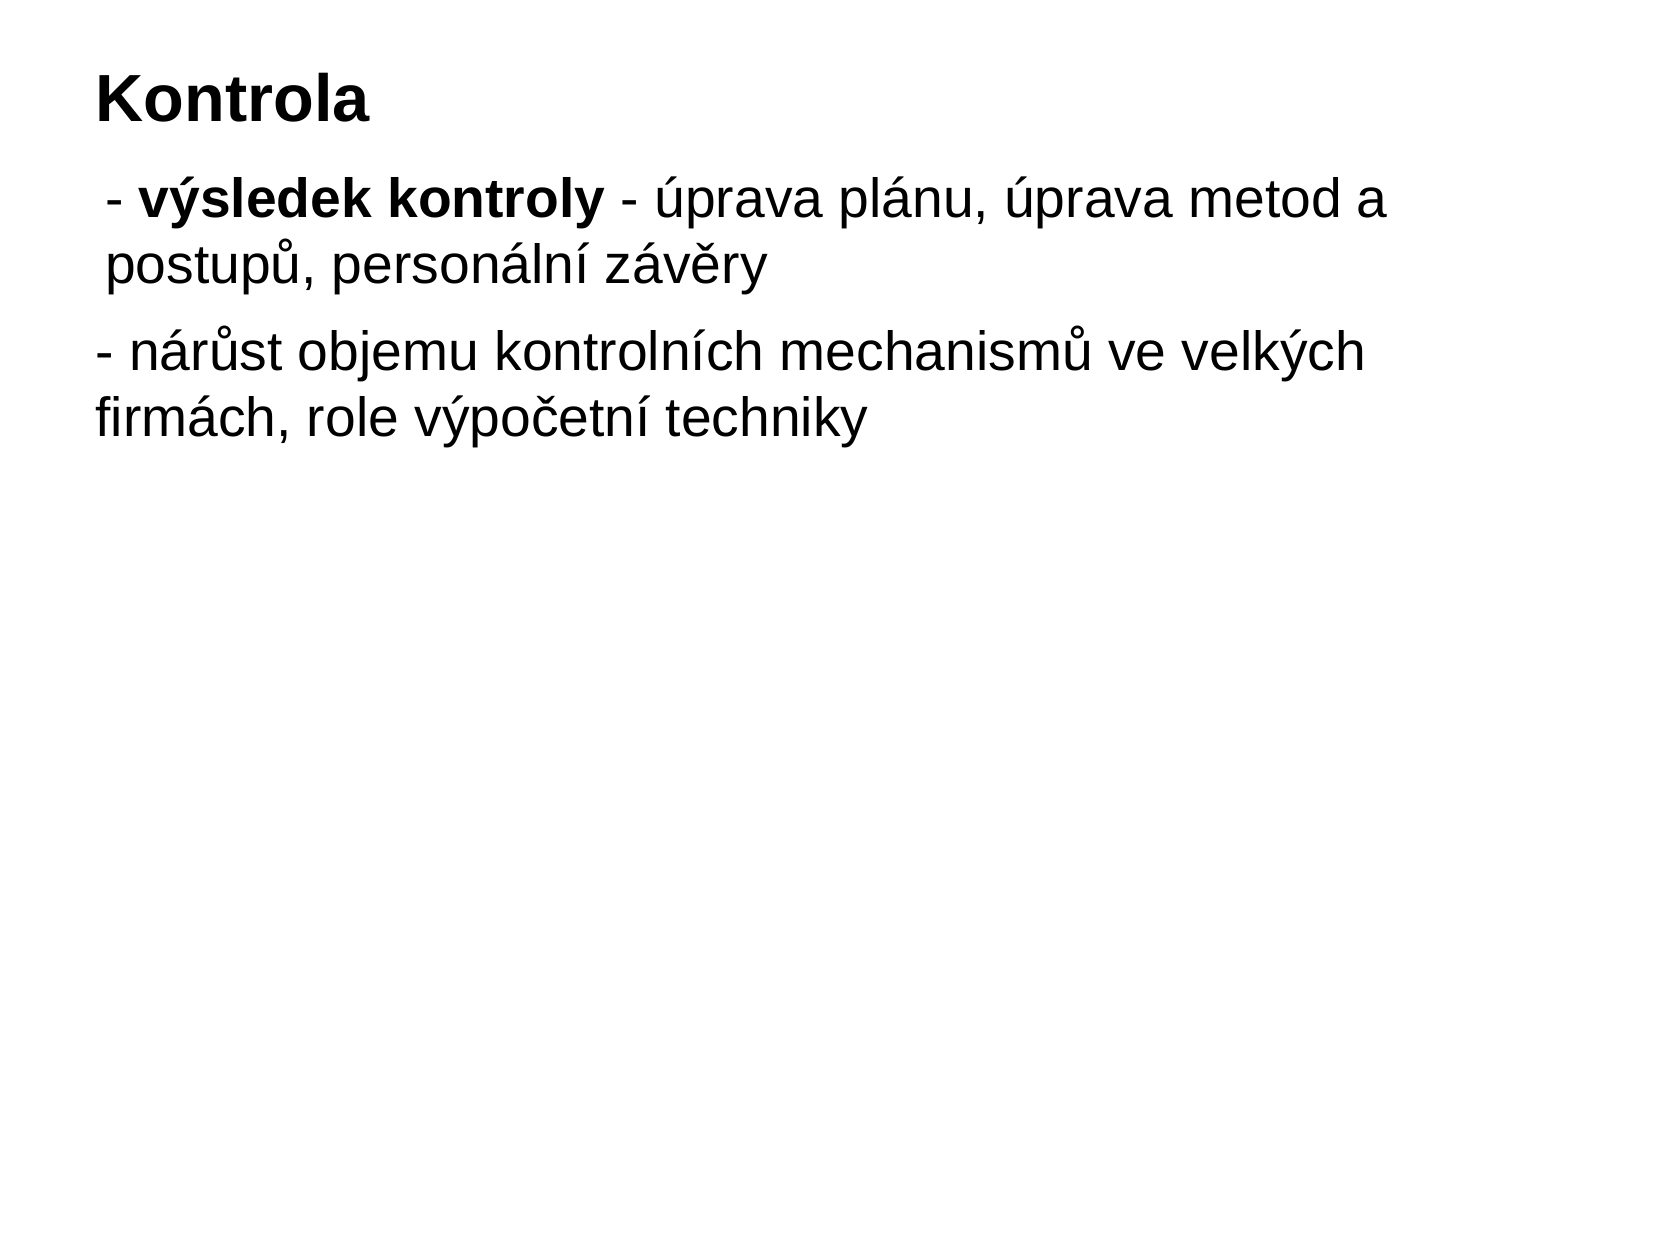

Kontrola
- výsledek kontroly - úprava plánu, úprava metod a postupů, personální závěry
- nárůst objemu kontrolních mechanismů ve velkých firmách, role výpočetní techniky